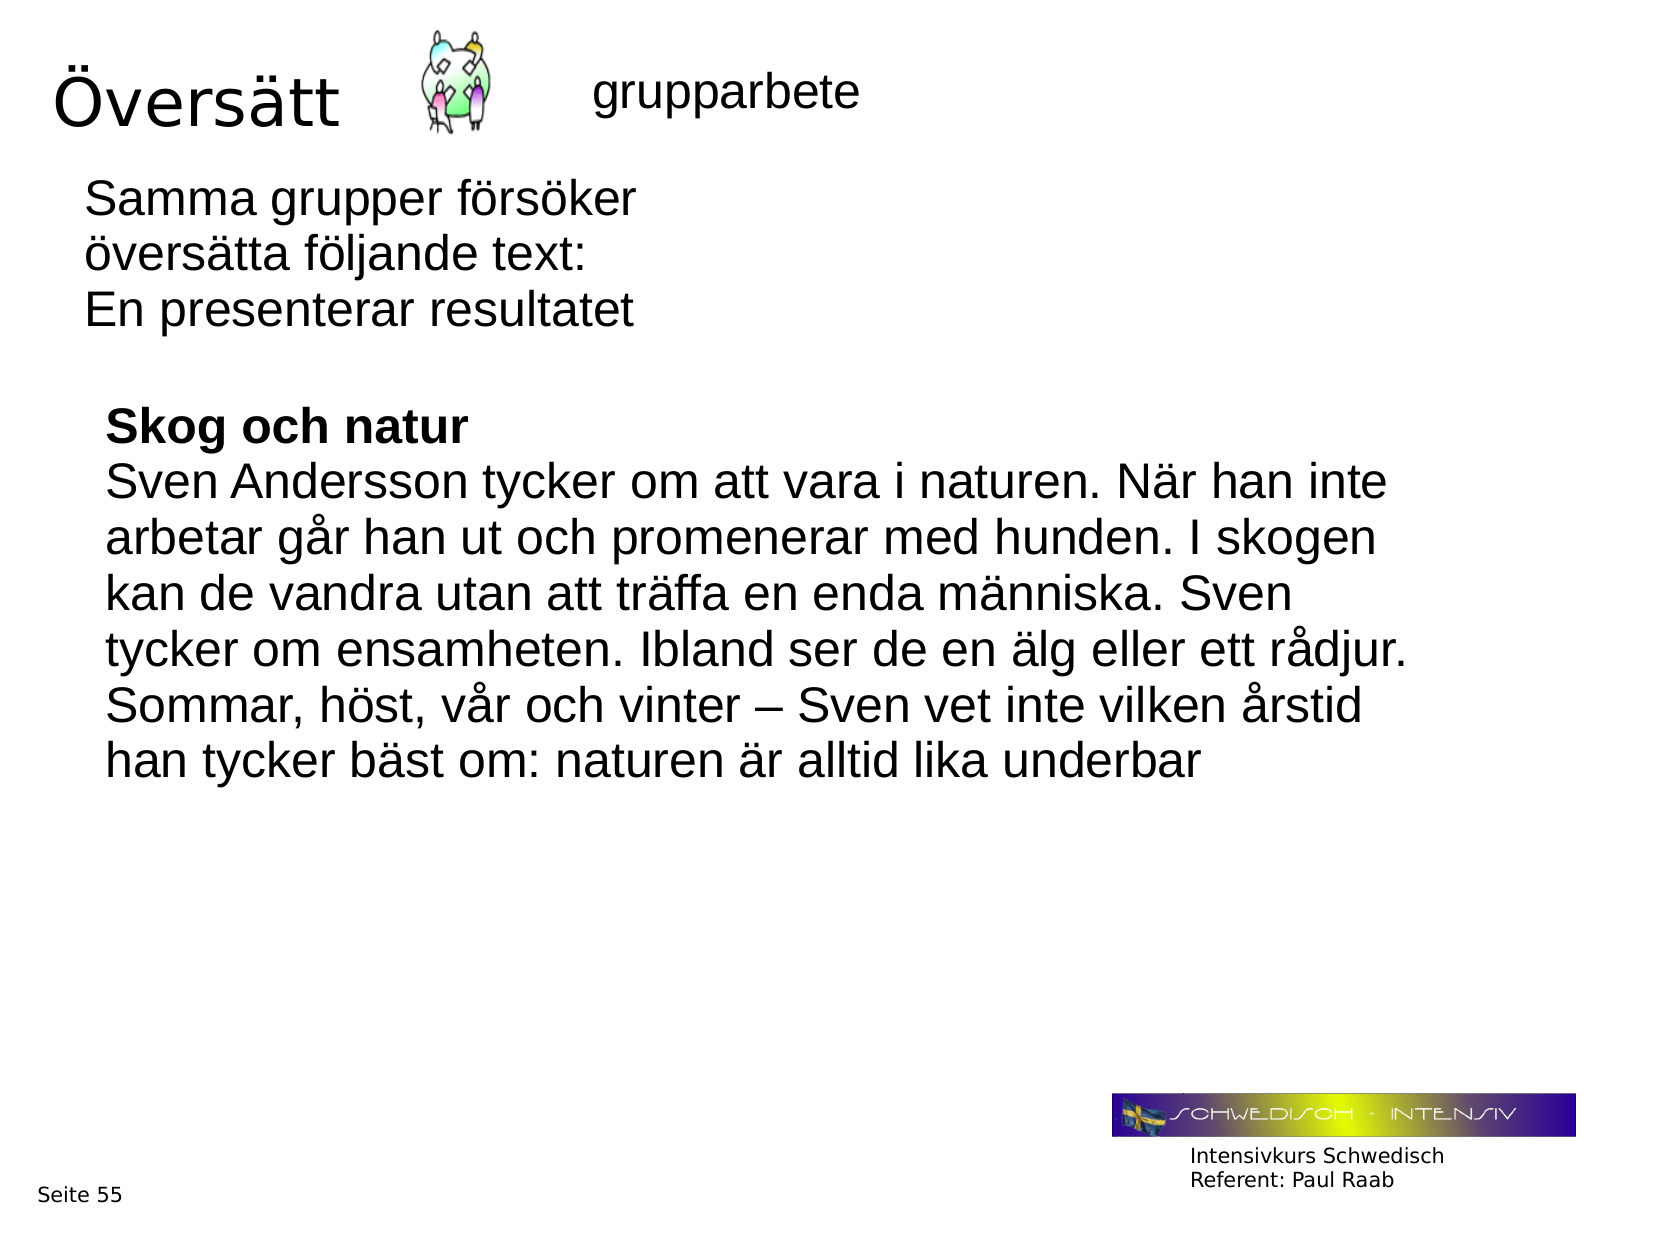

grupparbete
Översätt
Samma grupper försöker översätta följande text:
En presenterar resultatet
Skog och natur
Sven Andersson tycker om att vara i naturen. När han inte arbetar går han ut och promenerar med hunden. I skogen kan de vandra utan att träffa en enda människa. Sven tycker om ensamheten. Ibland ser de en älg eller ett rådjur. Sommar, höst, vår och vinter – Sven vet inte vilken årstid han tycker bäst om: naturen är alltid lika underbar